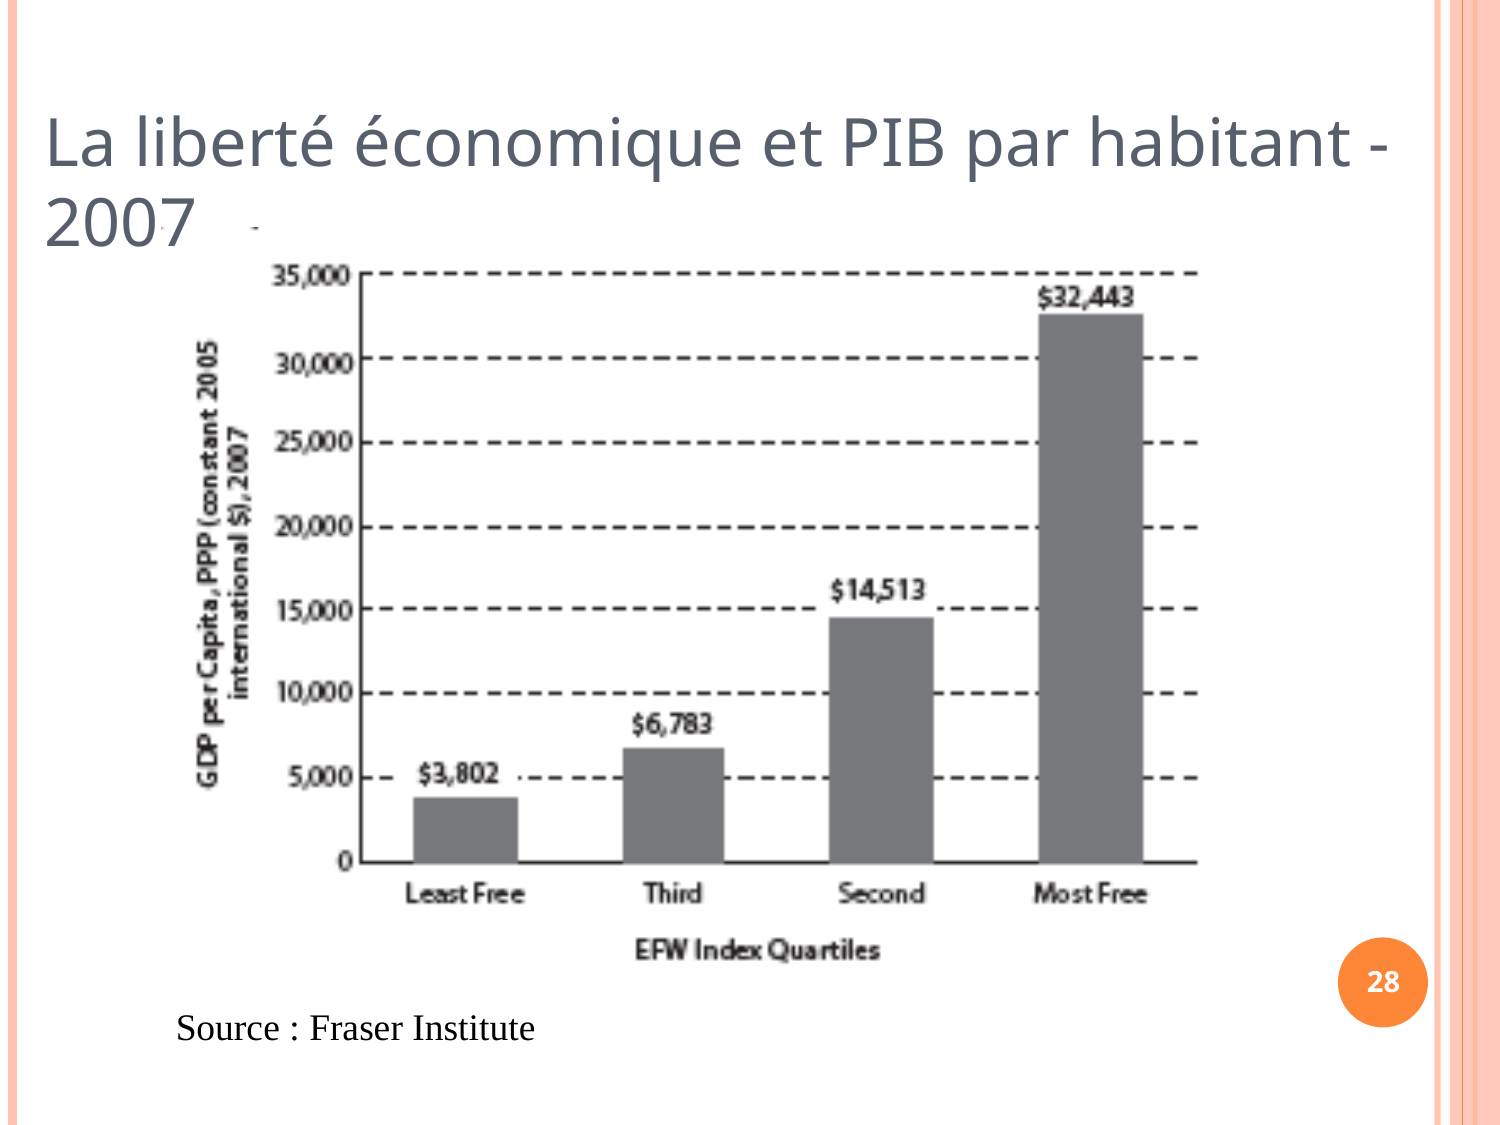

# La liberté économique et PIB par habitant - 2007
Source : Fraser Institute